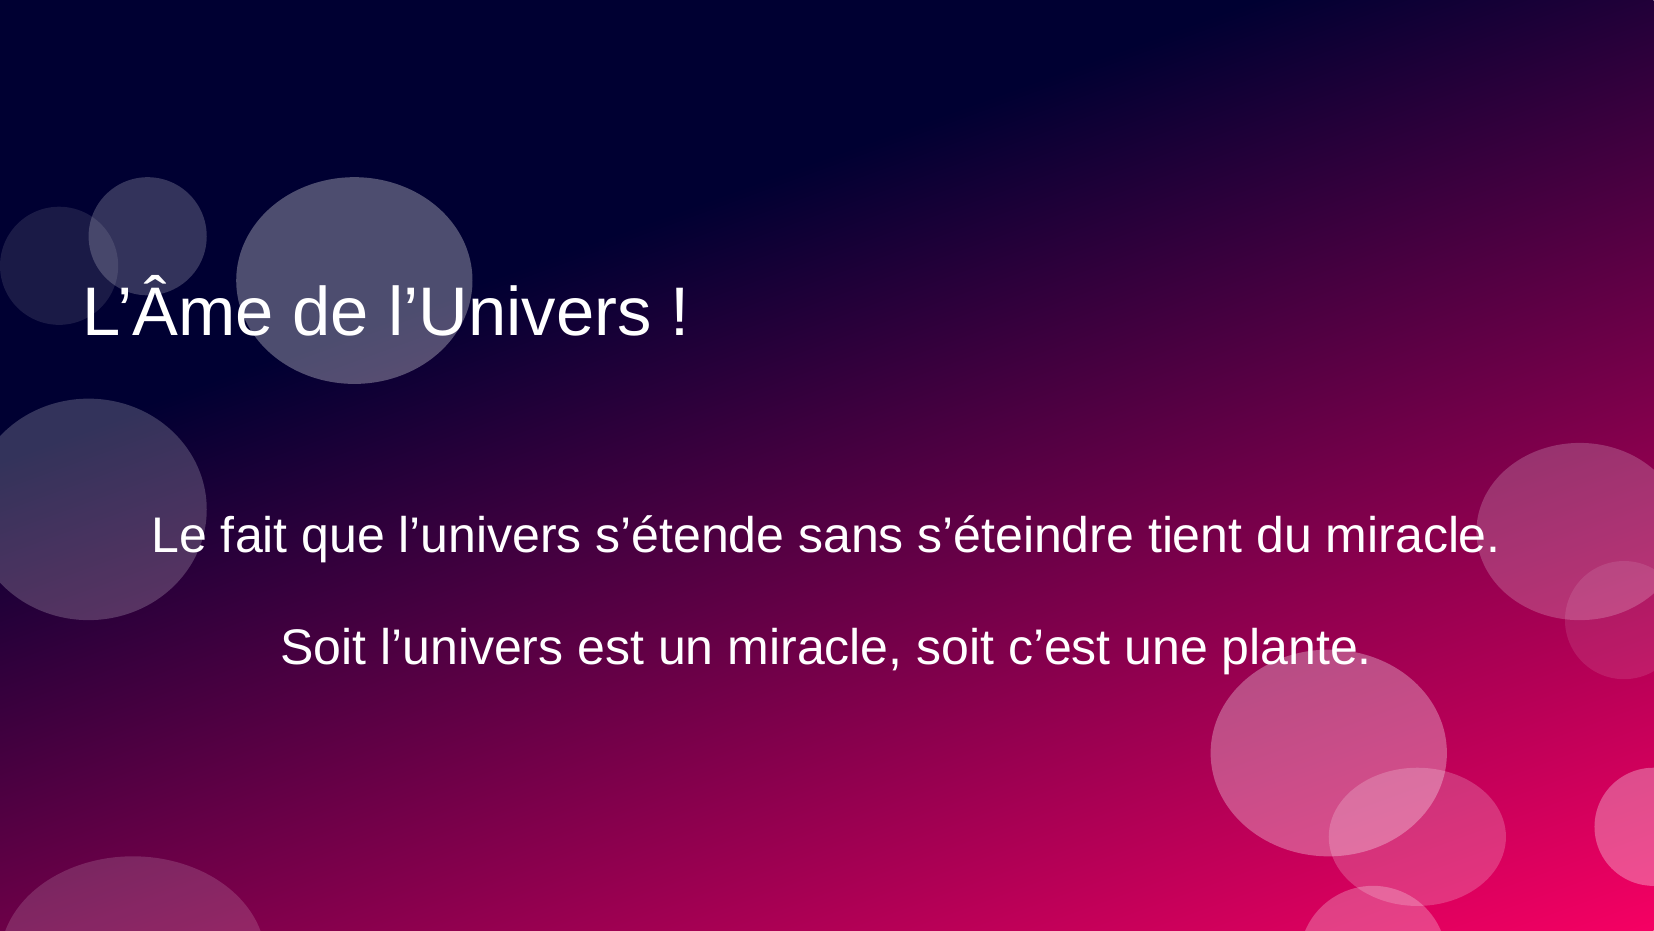

# L’Âme de l’Univers !
Le fait que l’univers s’étende sans s’éteindre tient du miracle.
Soit l’univers est un miracle, soit c’est une plante.